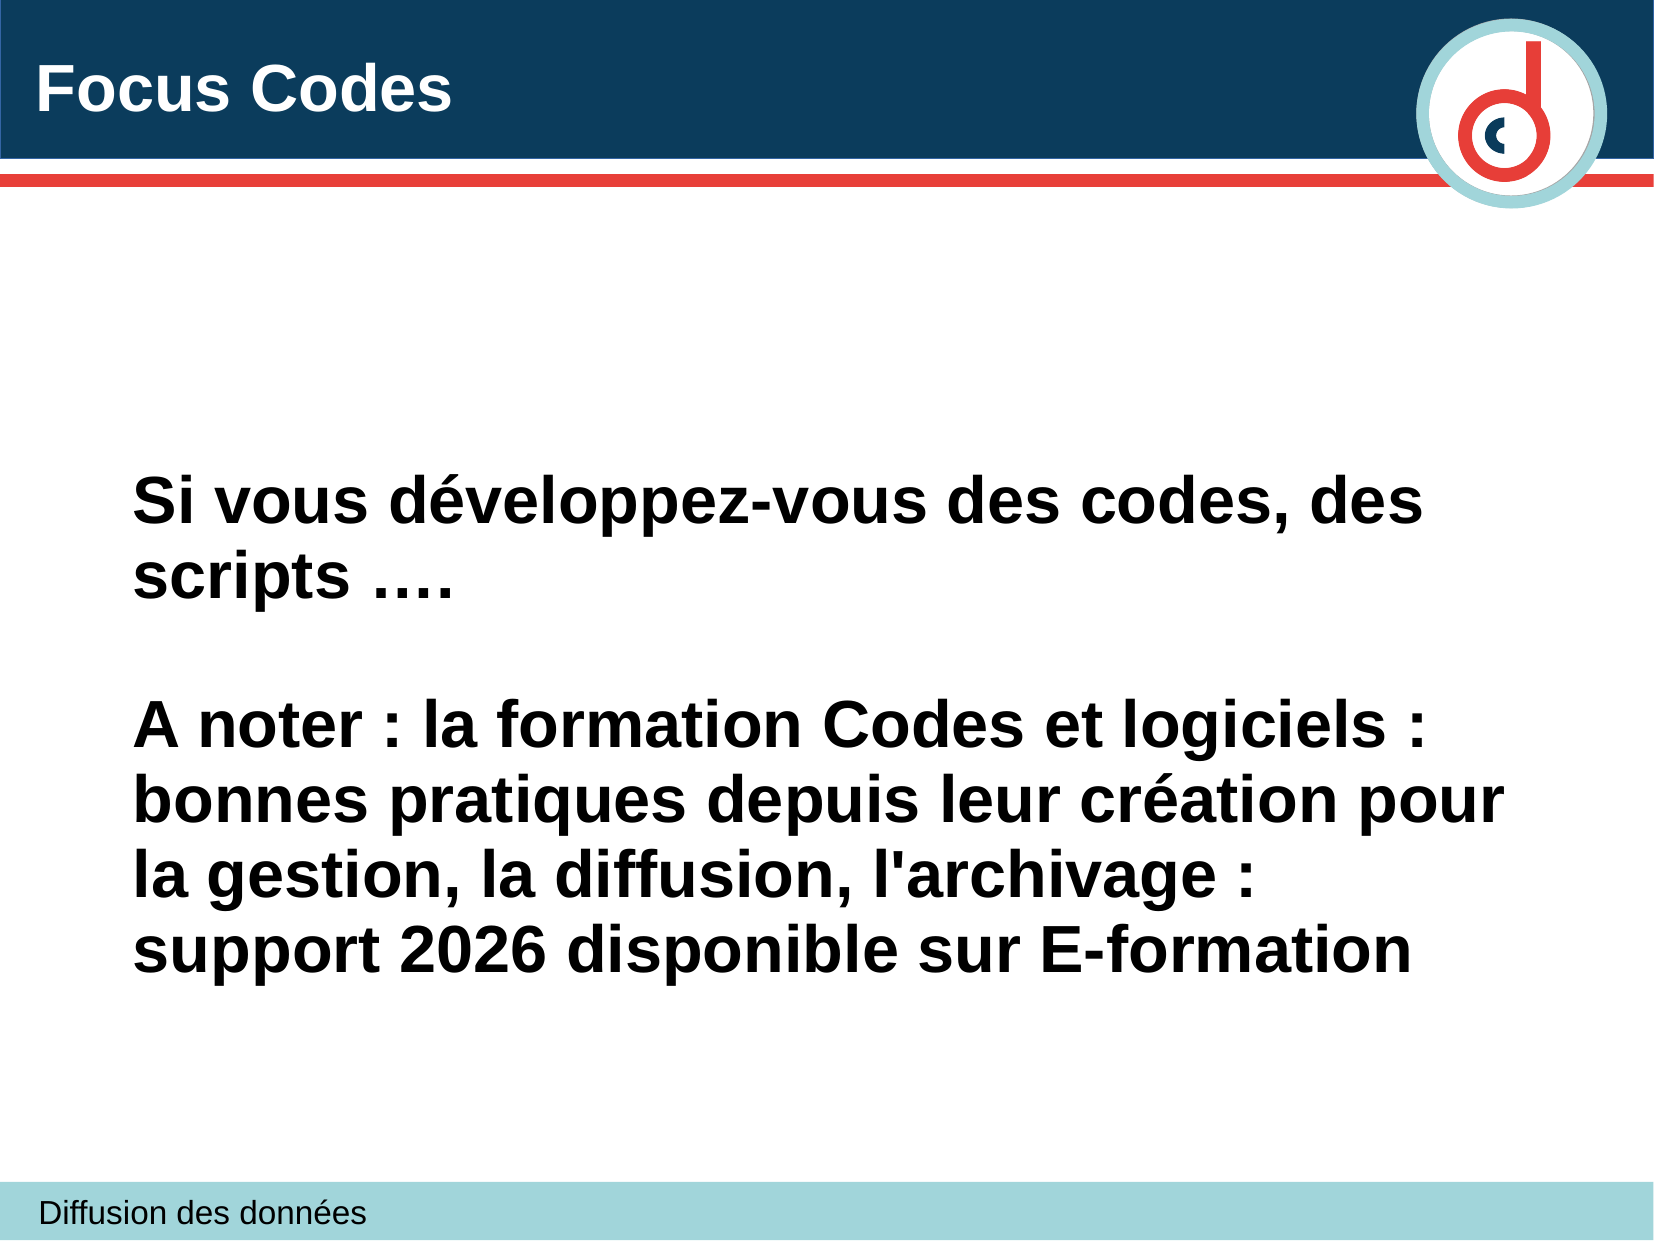

# Focus Codes
Si vous développez-vous des codes, des scripts ….
A noter : la formation Codes et logiciels : bonnes pratiques depuis leur création pour la gestion, la diffusion, l'archivage : support 2026 disponible sur E-formation
Diffusion des données